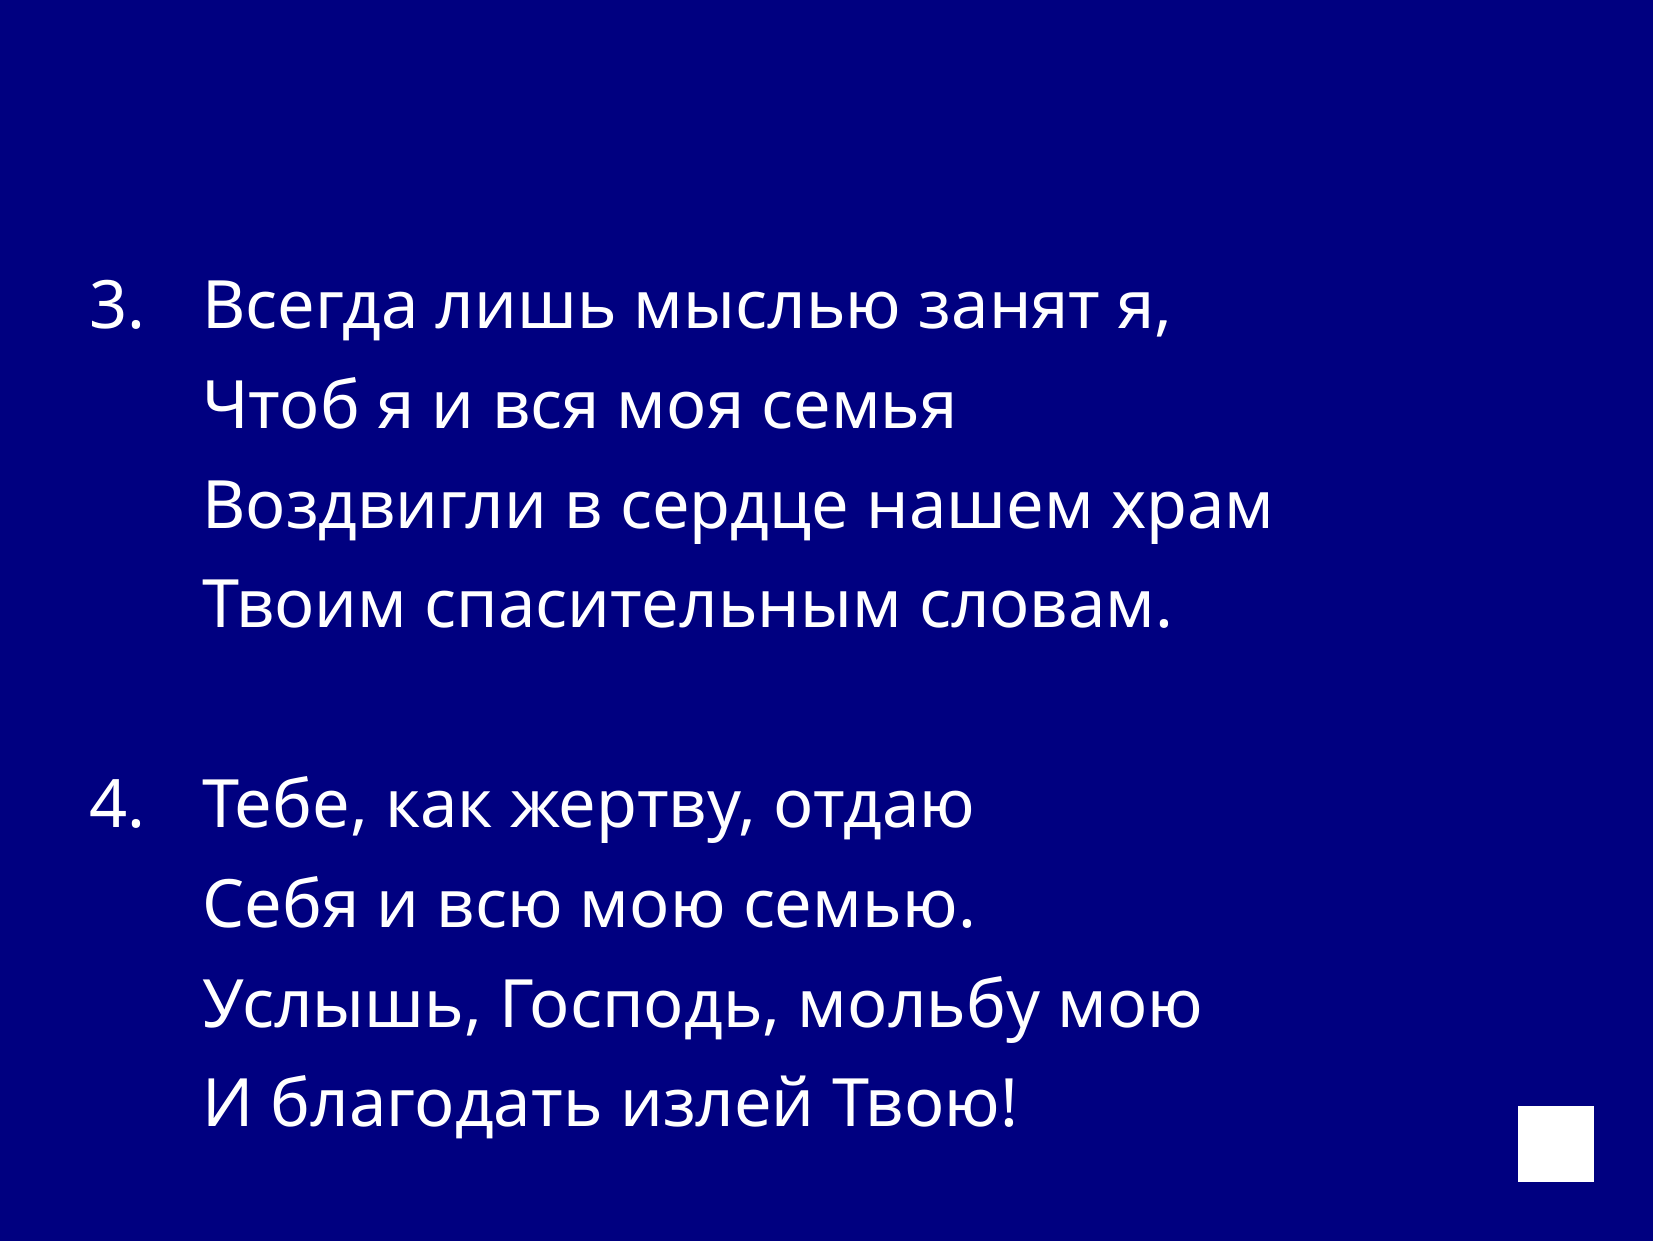

3.	Всегда лишь мыслью занят я,
	Чтоб я и вся моя семья
	Воздвигли в сердце нашем храм
	Твоим спасительным словам.
4.	Тебе, как жертву, отдаю
	Себя и всю мою семью.
	Услышь, Господь, мольбу мою
	И благодать излей Твою!